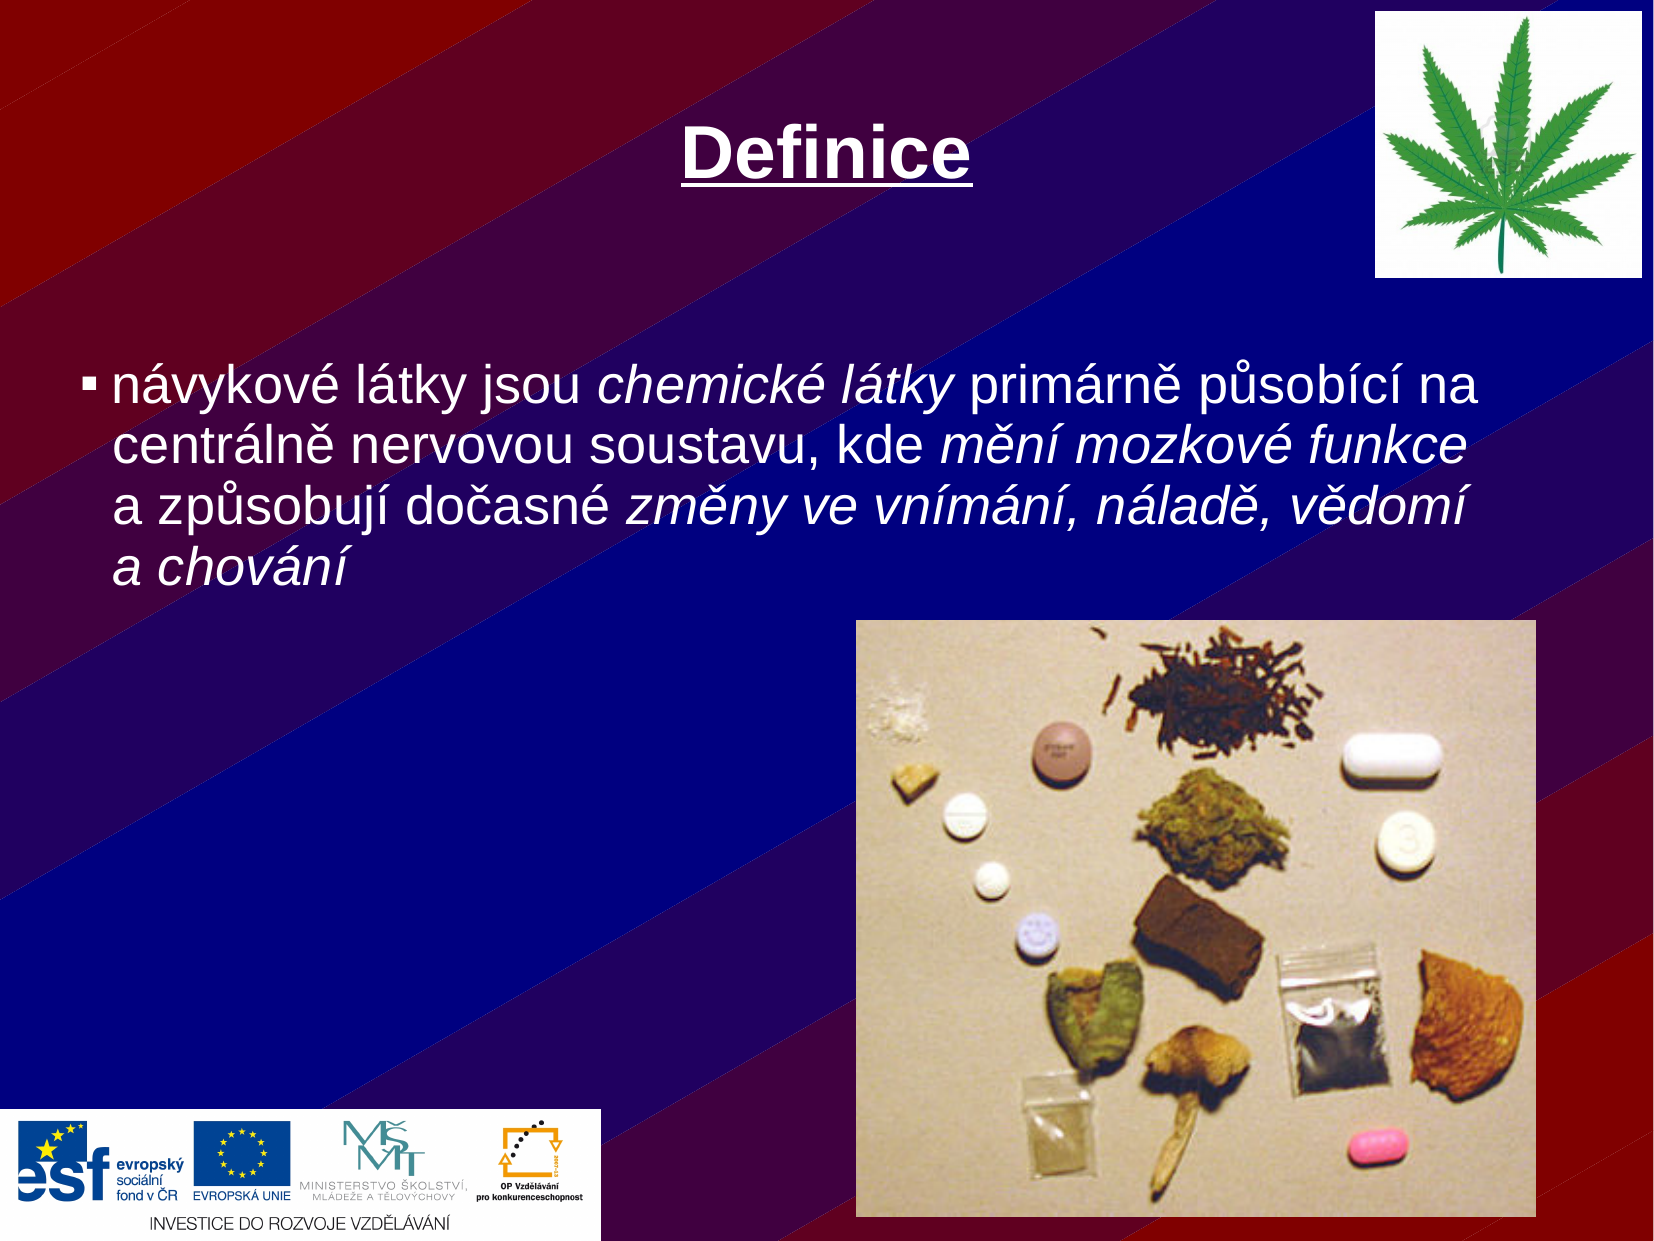

# Definice
 návykové látky jsou chemické látky primárně působící na centrálně nervovou soustavu, kde mění mozkové funkce a způsobují dočasné změny ve vnímání, náladě, vědomí a chování